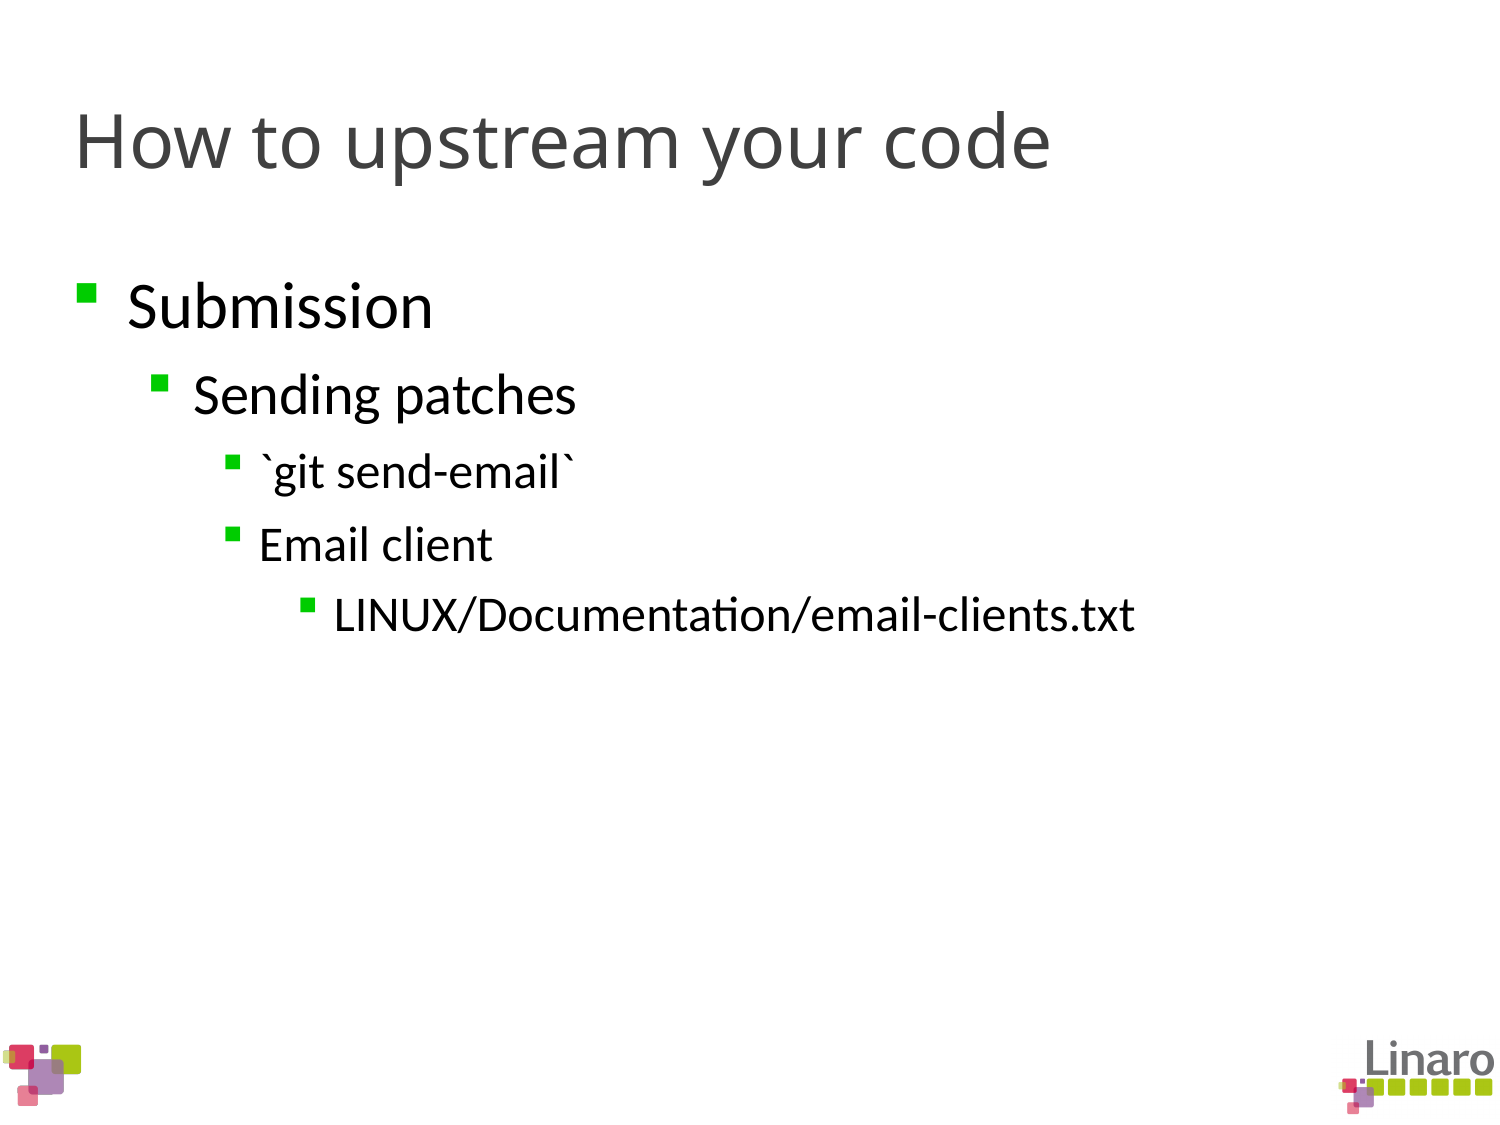

# How to upstream your code
Submission
Sending patches
`git send-email`
Email client
LINUX/Documentation/email-clients.txt